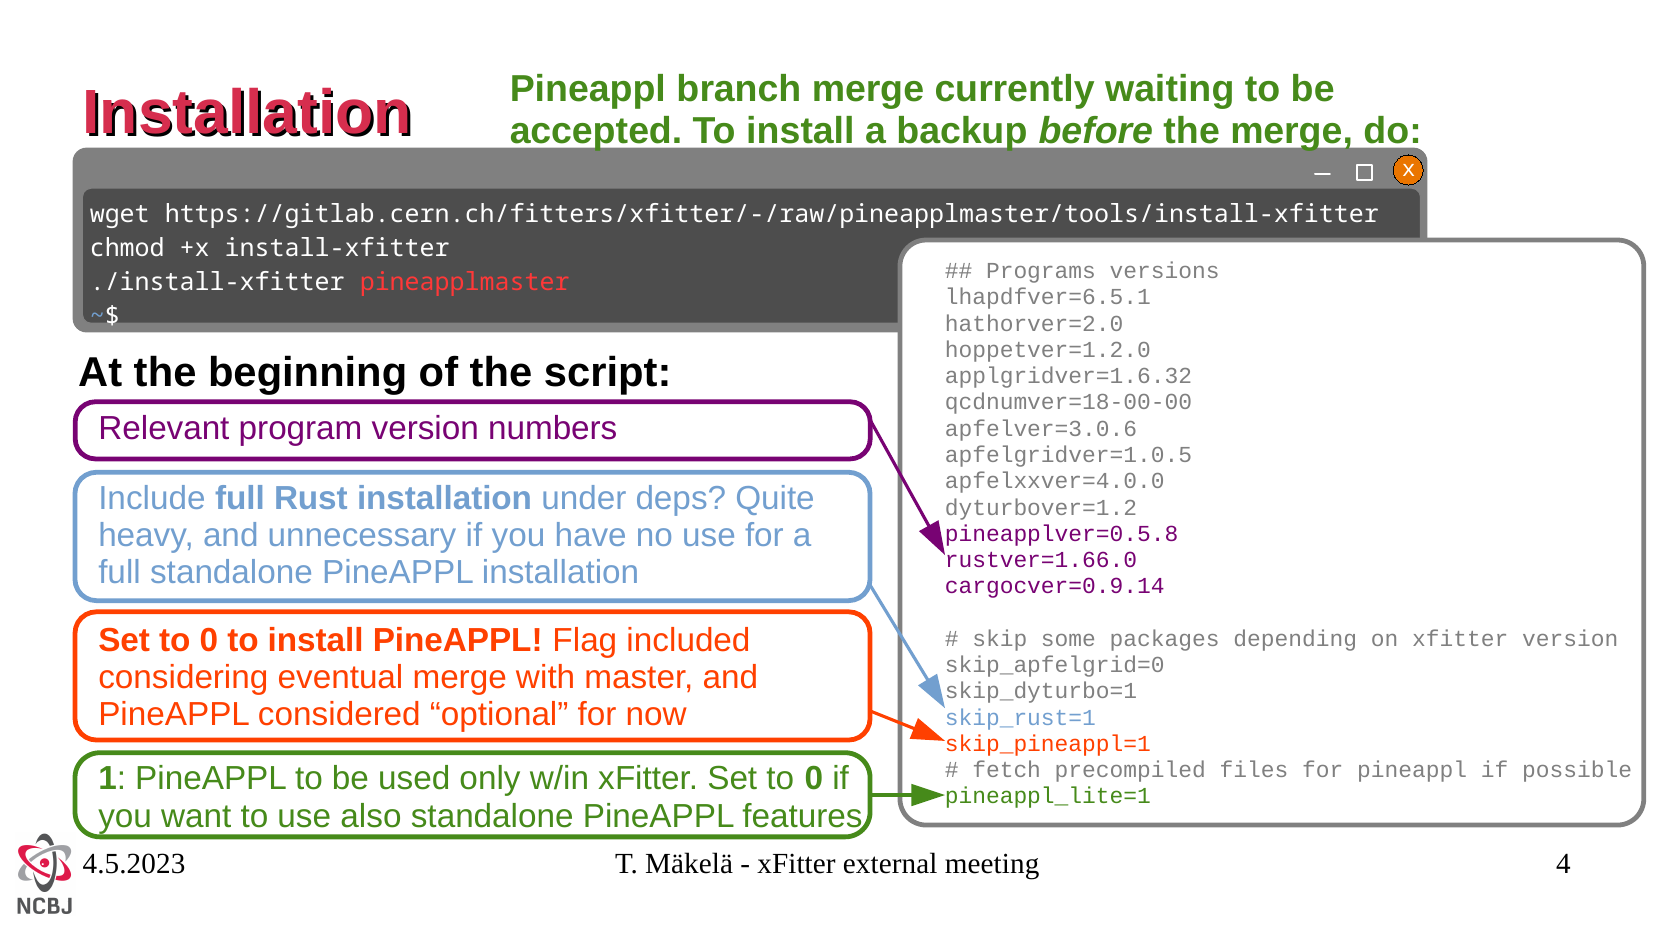

# Installation
Pineappl branch merge currently waiting to be accepted. To install a backup before the merge, do:
x
wget https://gitlab.cern.ch/fitters/xfitter/-/raw/pineapplmaster/tools/install-xfitterchmod +x install-xfitter
./install-xfitter pineapplmaster
~$
## Programs versions
lhapdfver=6.5.1
hathorver=2.0
hoppetver=1.2.0
applgridver=1.6.32
qcdnumver=18-00-00
apfelver=3.0.6
apfelgridver=1.0.5
apfelxxver=4.0.0
dyturbover=1.2
pineapplver=0.5.8
rustver=1.66.0
cargocver=0.9.14
# skip some packages depending on xfitter version
skip_apfelgrid=0
skip_dyturbo=1
skip_rust=1
skip_pineappl=1
# fetch precompiled files for pineappl if possible
pineappl_lite=1
At the beginning of the script:
Relevant program version numbers
Include full Rust installation under deps? Quite heavy, and unnecessary if you have no use for a full standalone PineAPPL installation
Set to 0 to install PineAPPL! Flag included considering eventual merge with master, and PineAPPL considered “optional” for now
1: PineAPPL to be used only w/in xFitter. Set to 0 if you want to use also standalone PineAPPL features
4.5.2023
T. Mäkelä - xFitter external meeting
4